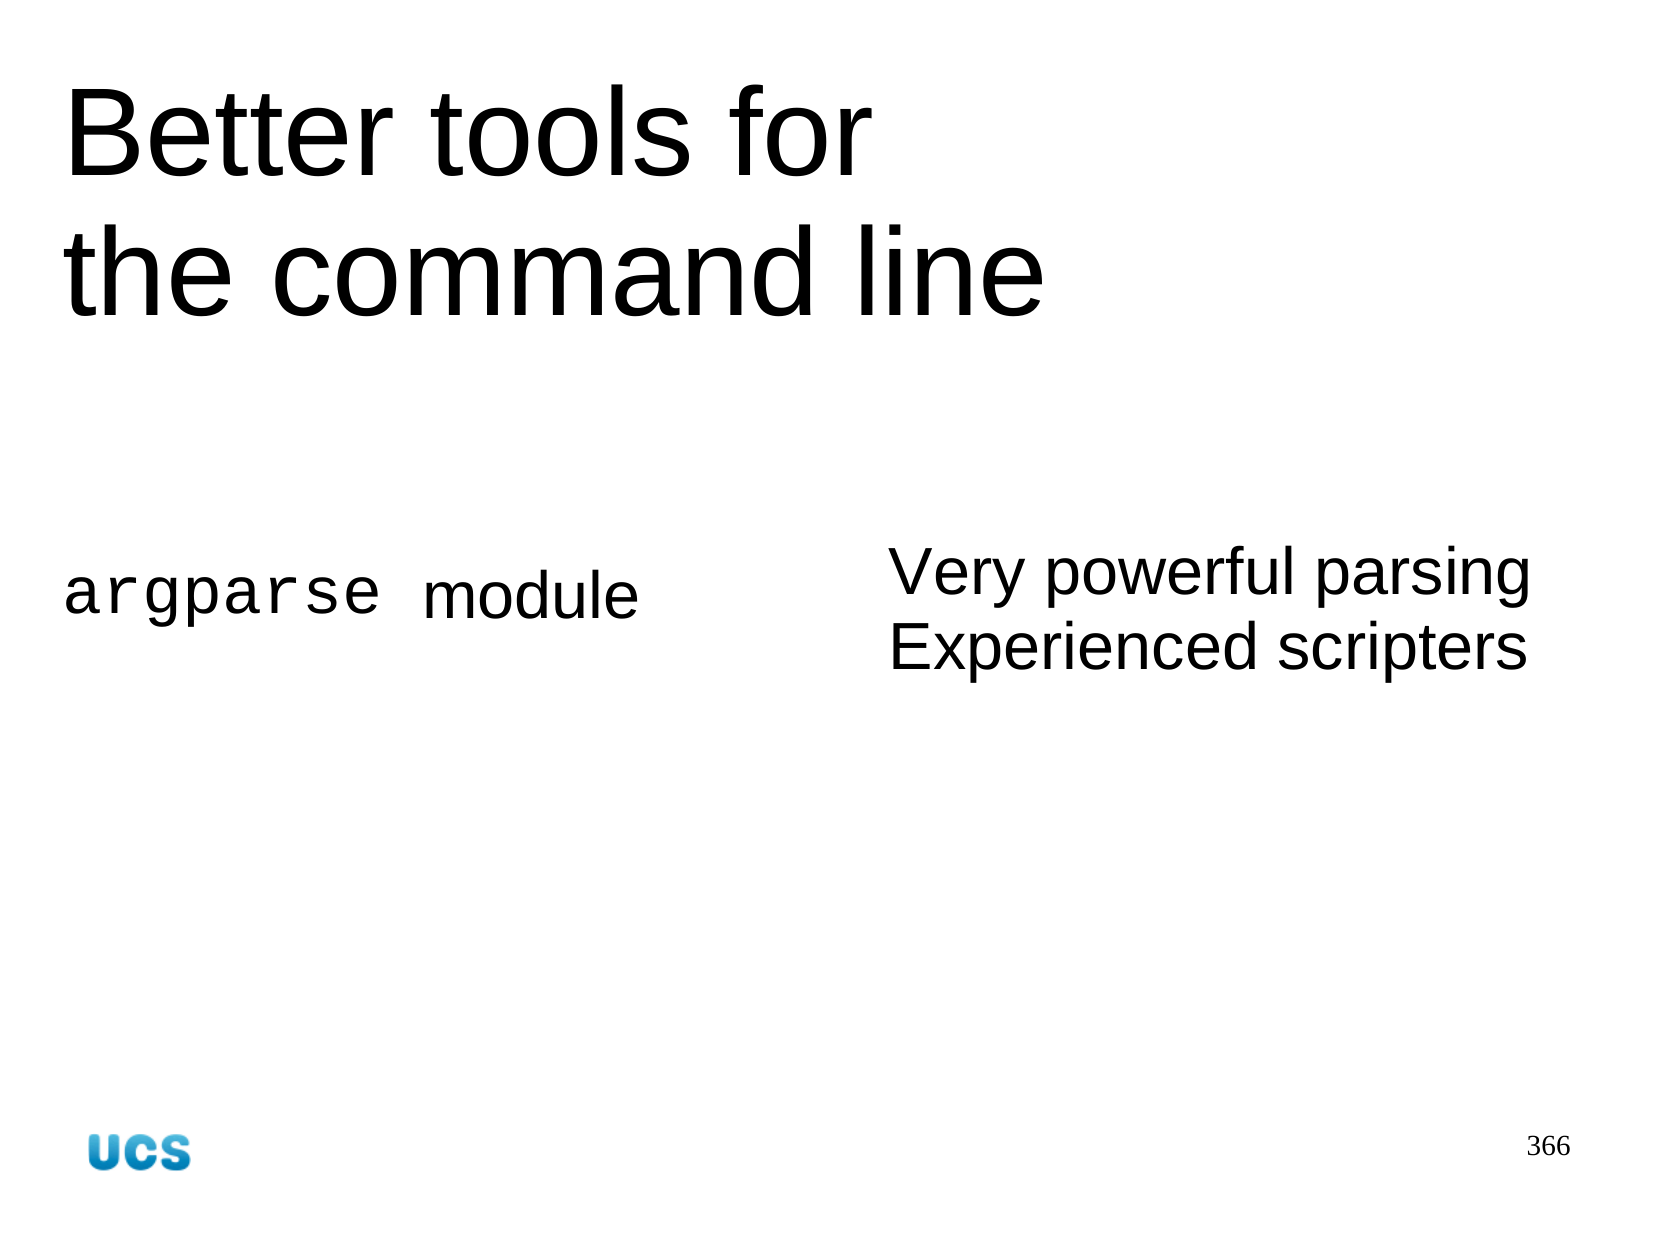

Better tools for
the command line
Very powerful parsing
Experienced scripters
argparse
module
366